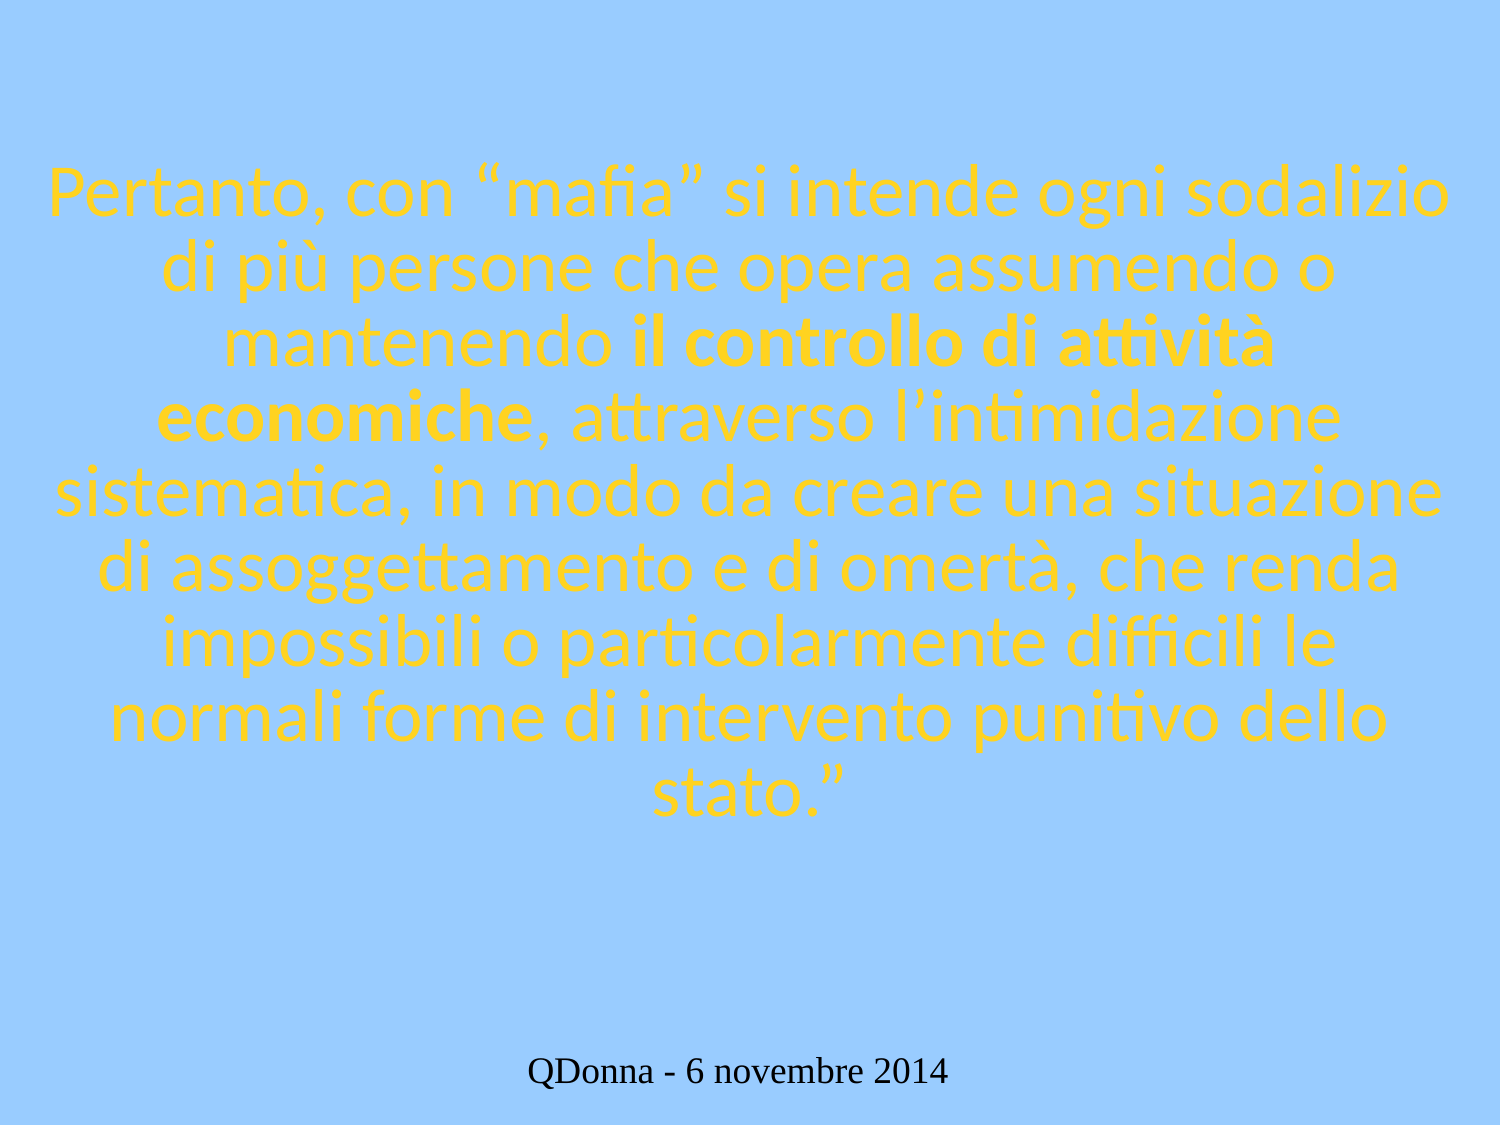

# Pertanto, con “mafia” si intende ogni sodalizio di più persone che opera assumendo o mantenendo il controllo di attività economiche, attraverso l’intimidazione sistematica, in modo da creare una situazione di assoggettamento e di omertà, che renda impossibili o particolarmente difficili le normali forme di intervento punitivo dello stato.”
QDonna - 6 novembre 2014